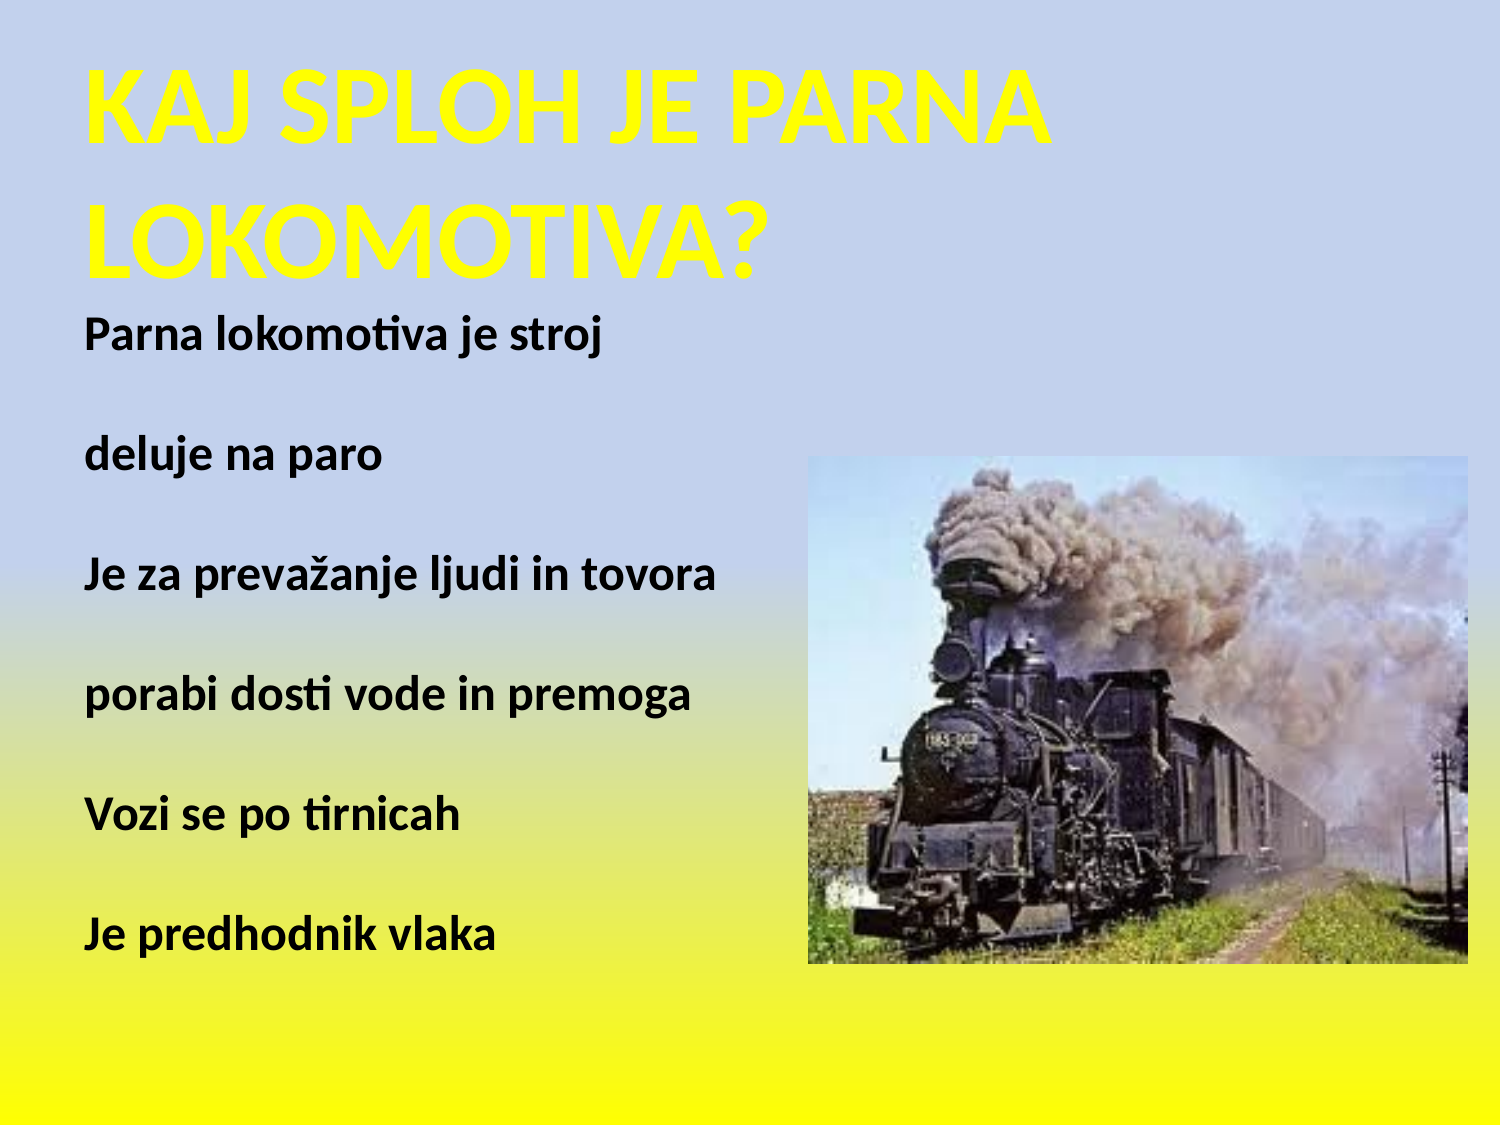

KAJ SPLOH JE PARNA LOKOMOTIVA?
Parna lokomotiva je stroj
deluje na paro
Je za prevažanje ljudi in tovora
porabi dosti vode in premoga
Vozi se po tirnicah
Je predhodnik vlaka